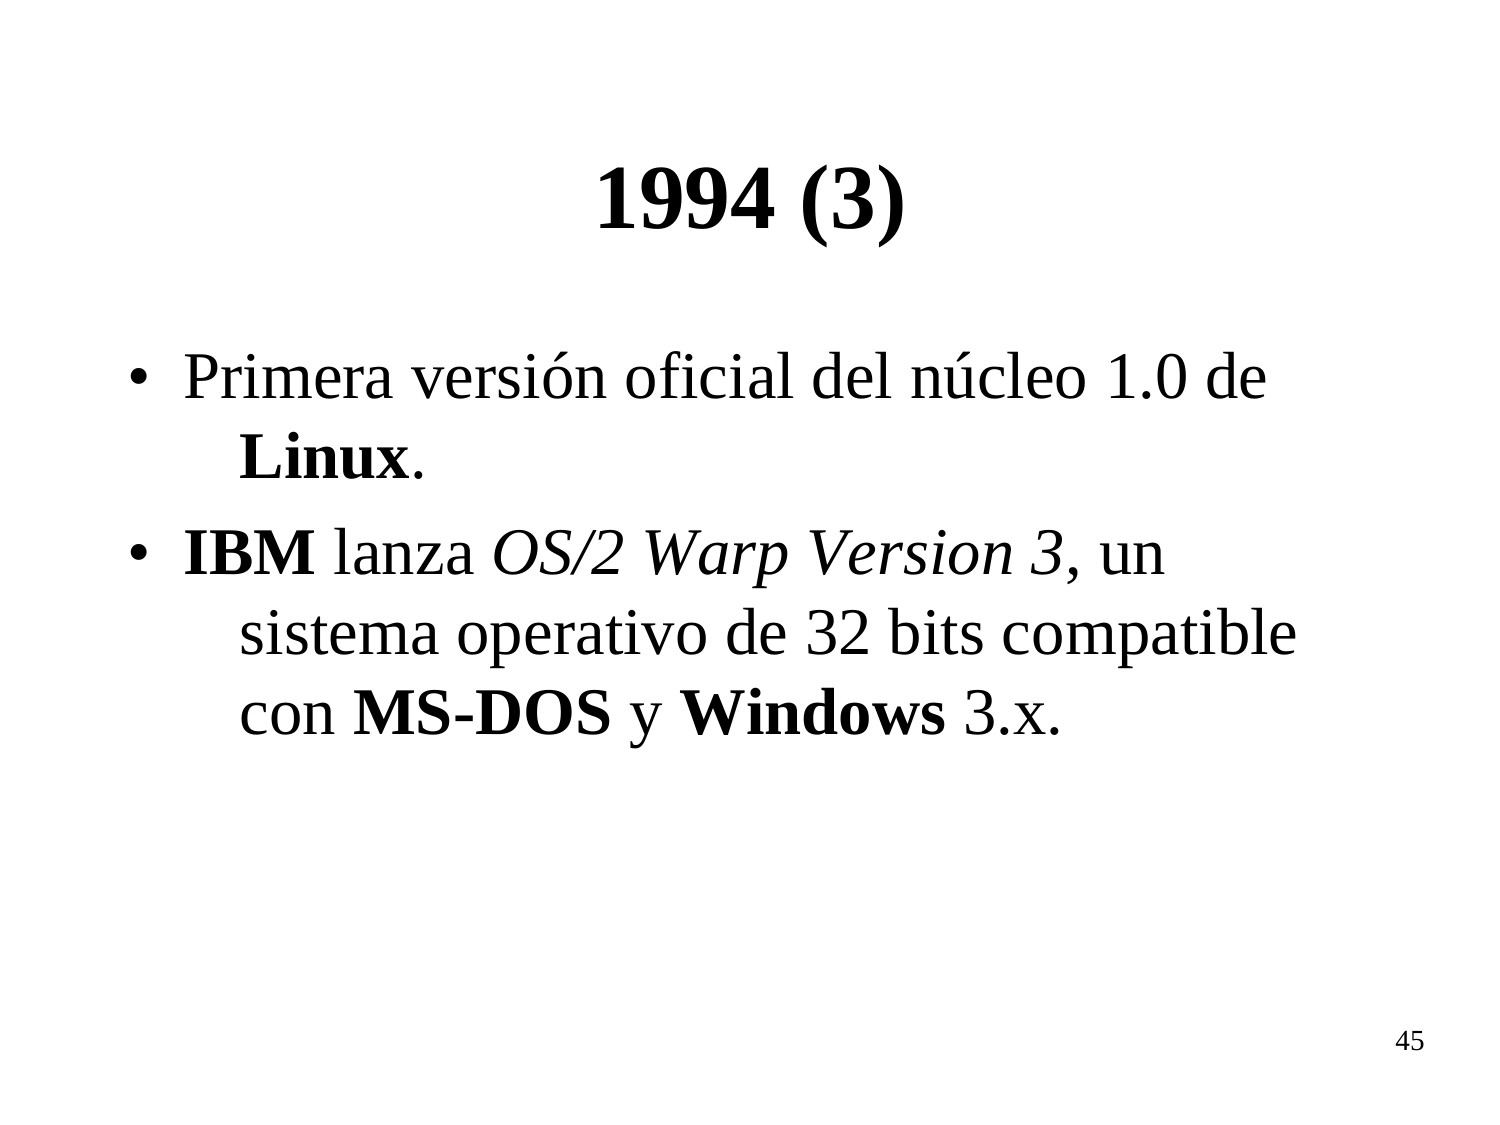

# 1994 (3)
Primera versión oficial del núcleo 1.0 de Linux.
IBM lanza OS/2 Warp Version 3, un sistema operativo de 32 bits compatible con MS-DOS y Windows 3.x.
45